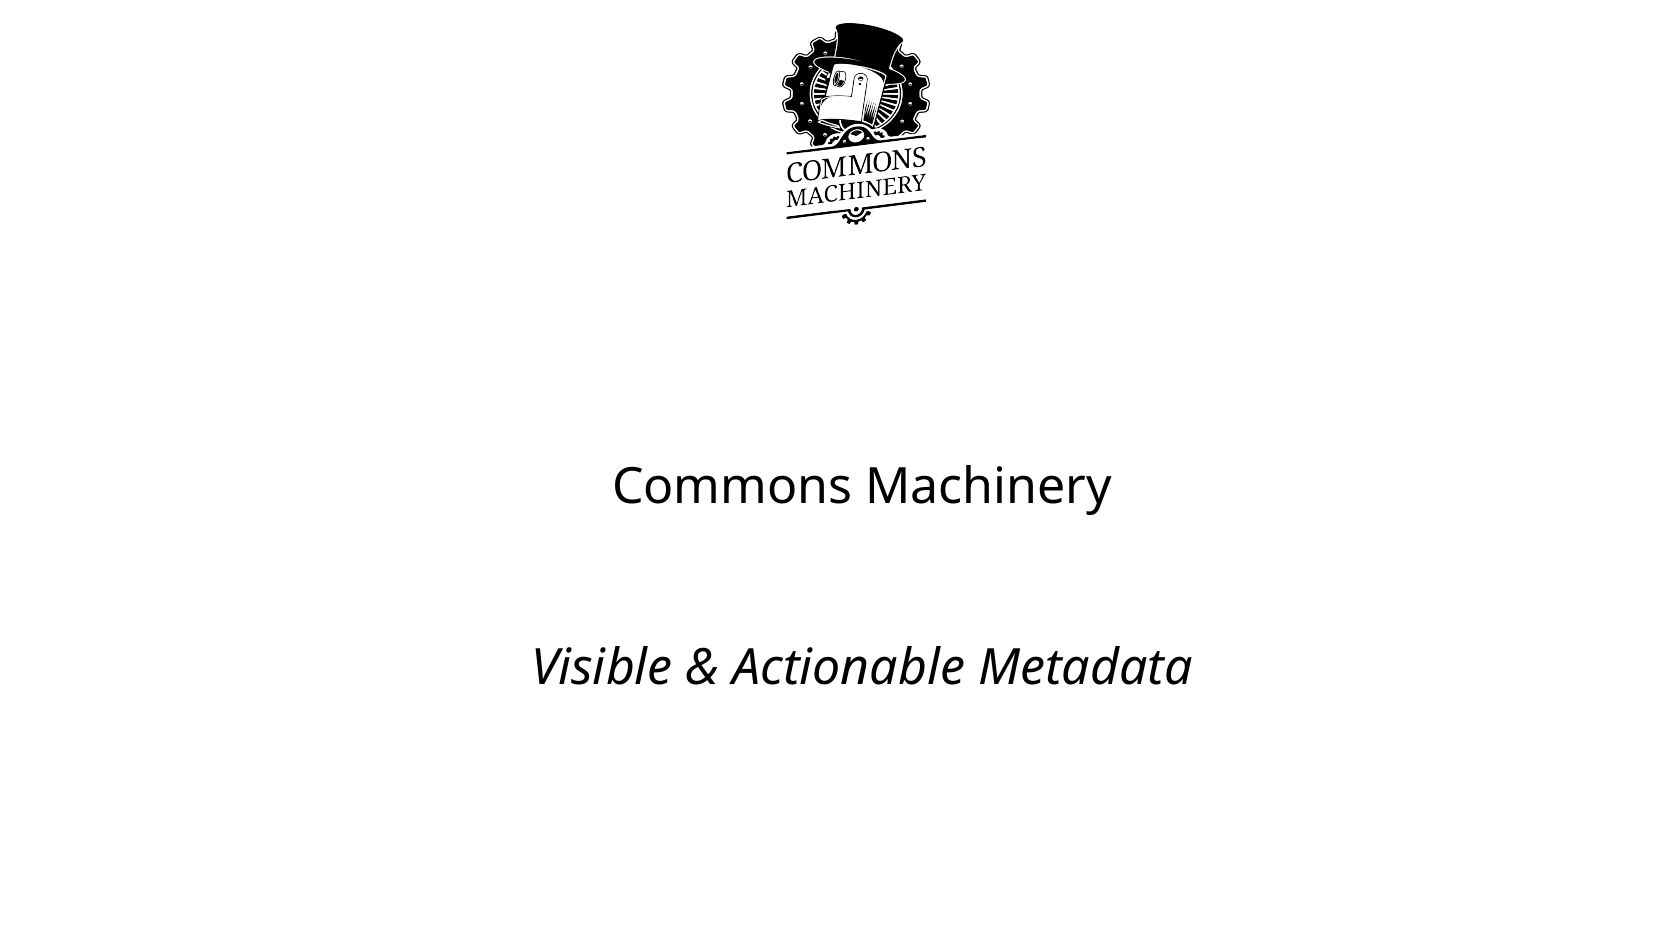

#
Commons Machinery
Visible & Actionable Metadata